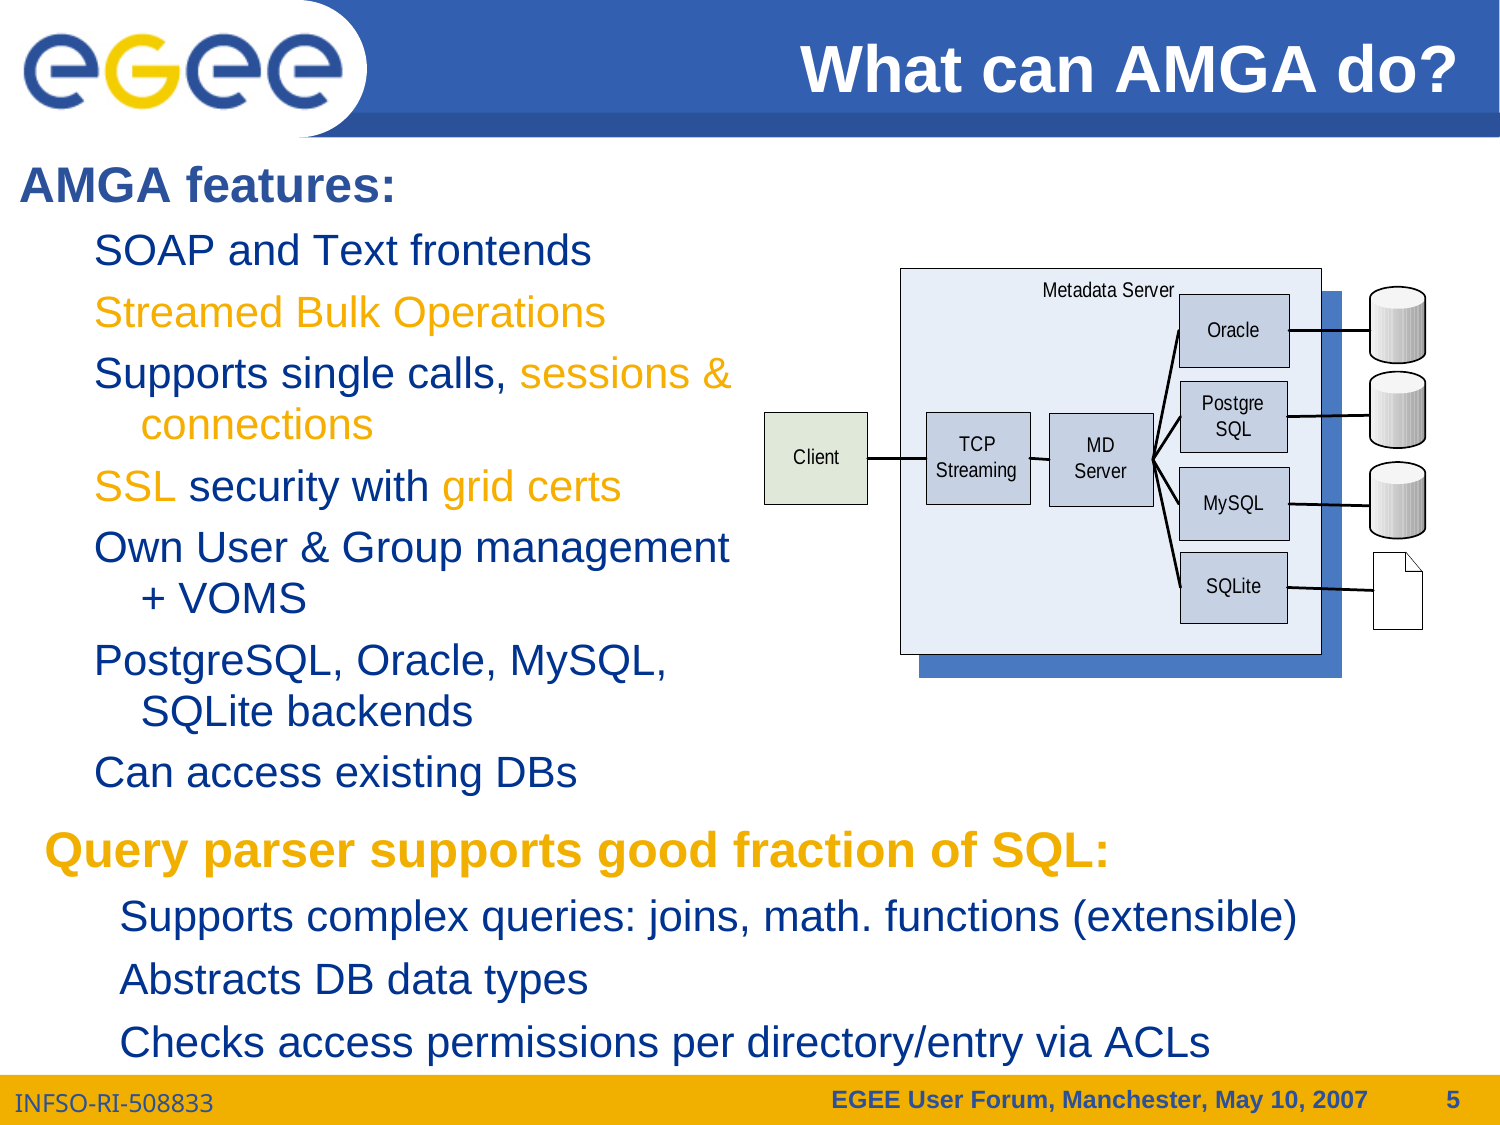

# What can AMGA do?
AMGA features:
SOAP and Text frontends
Streamed Bulk Operations
Supports single calls, sessions & connections
SSL security with grid certs
Own User & Group management + VOMS
PostgreSQL, Oracle, MySQL, SQLite backends
Can access existing DBs
Query parser supports good fraction of SQL:
Supports complex queries: joins, math. functions (extensible)
Abstracts DB data types
Checks access permissions per directory/entry via ACLs